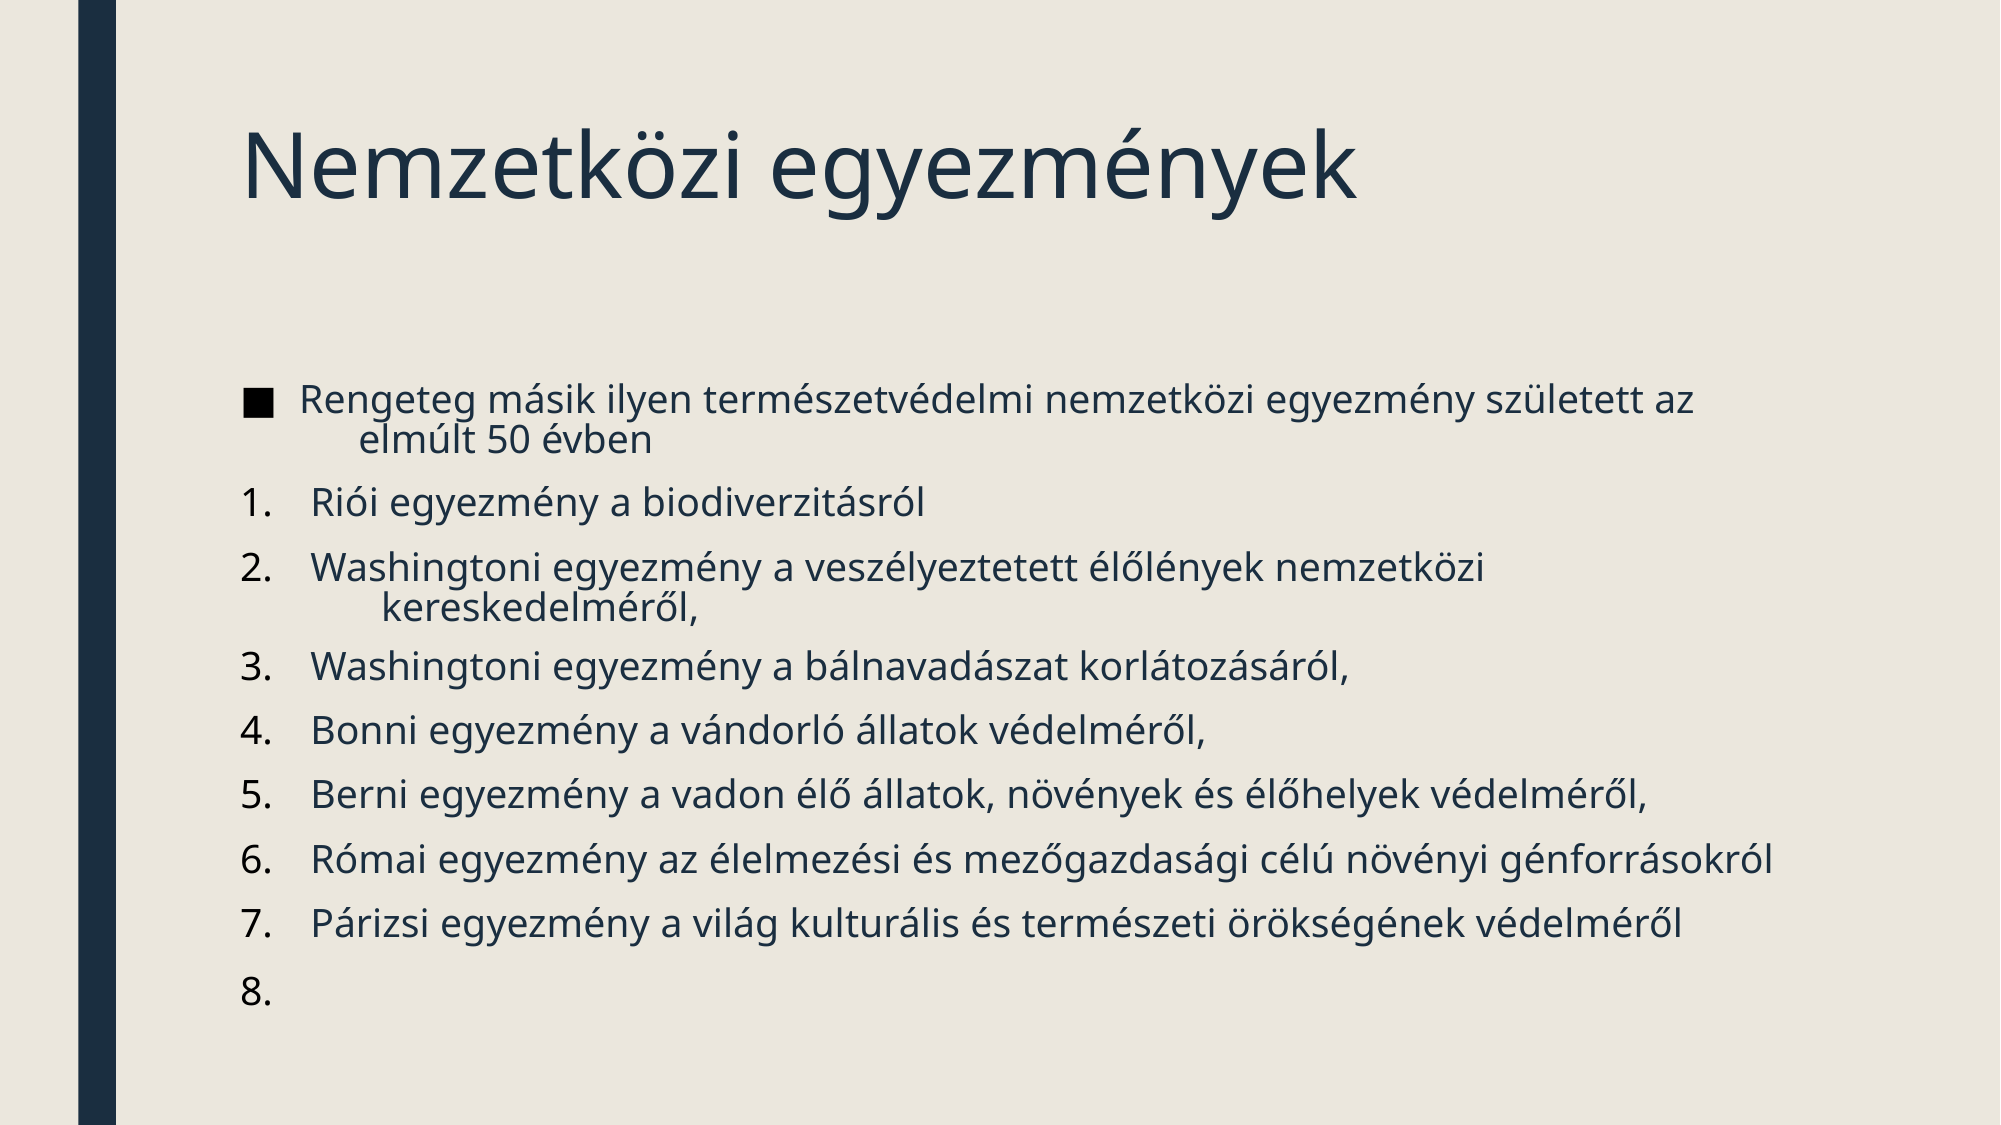

# Nemzetközi egyezmények
Rengeteg másik ilyen természetvédelmi nemzetközi egyezmény született az elmúlt 50 évben
Riói egyezmény a biodiverzitásról
Washingtoni egyezmény a veszélyeztetett élőlények nemzetközi kereskedelméről,
Washingtoni egyezmény a bálnavadászat korlátozásáról,
Bonni egyezmény a vándorló állatok védelméről,
Berni egyezmény a vadon élő állatok, növények és élőhelyek védelméről,
Római egyezmény az élelmezési és mezőgazdasági célú növényi génforrásokról
Párizsi egyezmény a világ kulturális és természeti örökségének védelméről